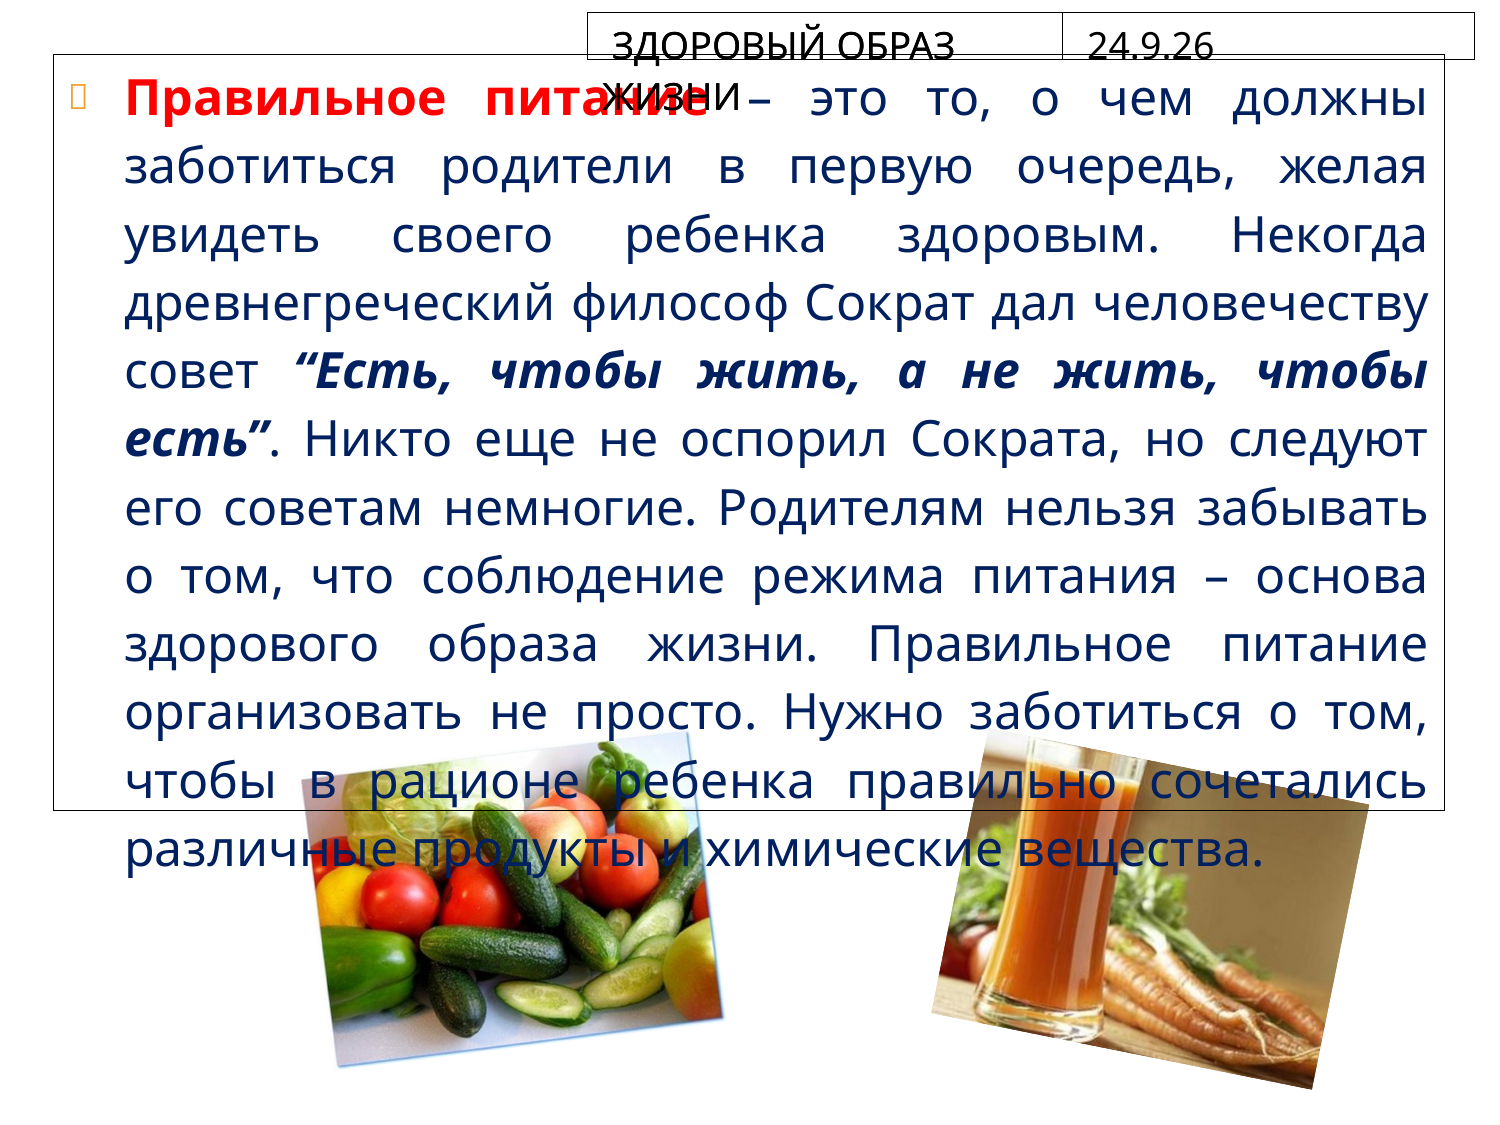

<footer>ЗДОРОВЫЙ ОБРАЗ ЖИЗНИ
# Правильное питание – это то, о чем должны заботиться родители в первую очередь, желая увидеть своего ребенка здоровым. Некогда древнегреческий философ Сократ дал человечеству совет “Есть, чтобы жить, а не жить, чтобы есть”. Никто еще не оспорил Сократа, но следуют его советам немногие. Родителям нельзя забывать о том, что соблюдение режима питания – основа здорового образа жизни. Правильное питание организовать не просто. Нужно заботиться о том, чтобы в рационе ребенка правильно сочетались различные продукты и химические вещества.